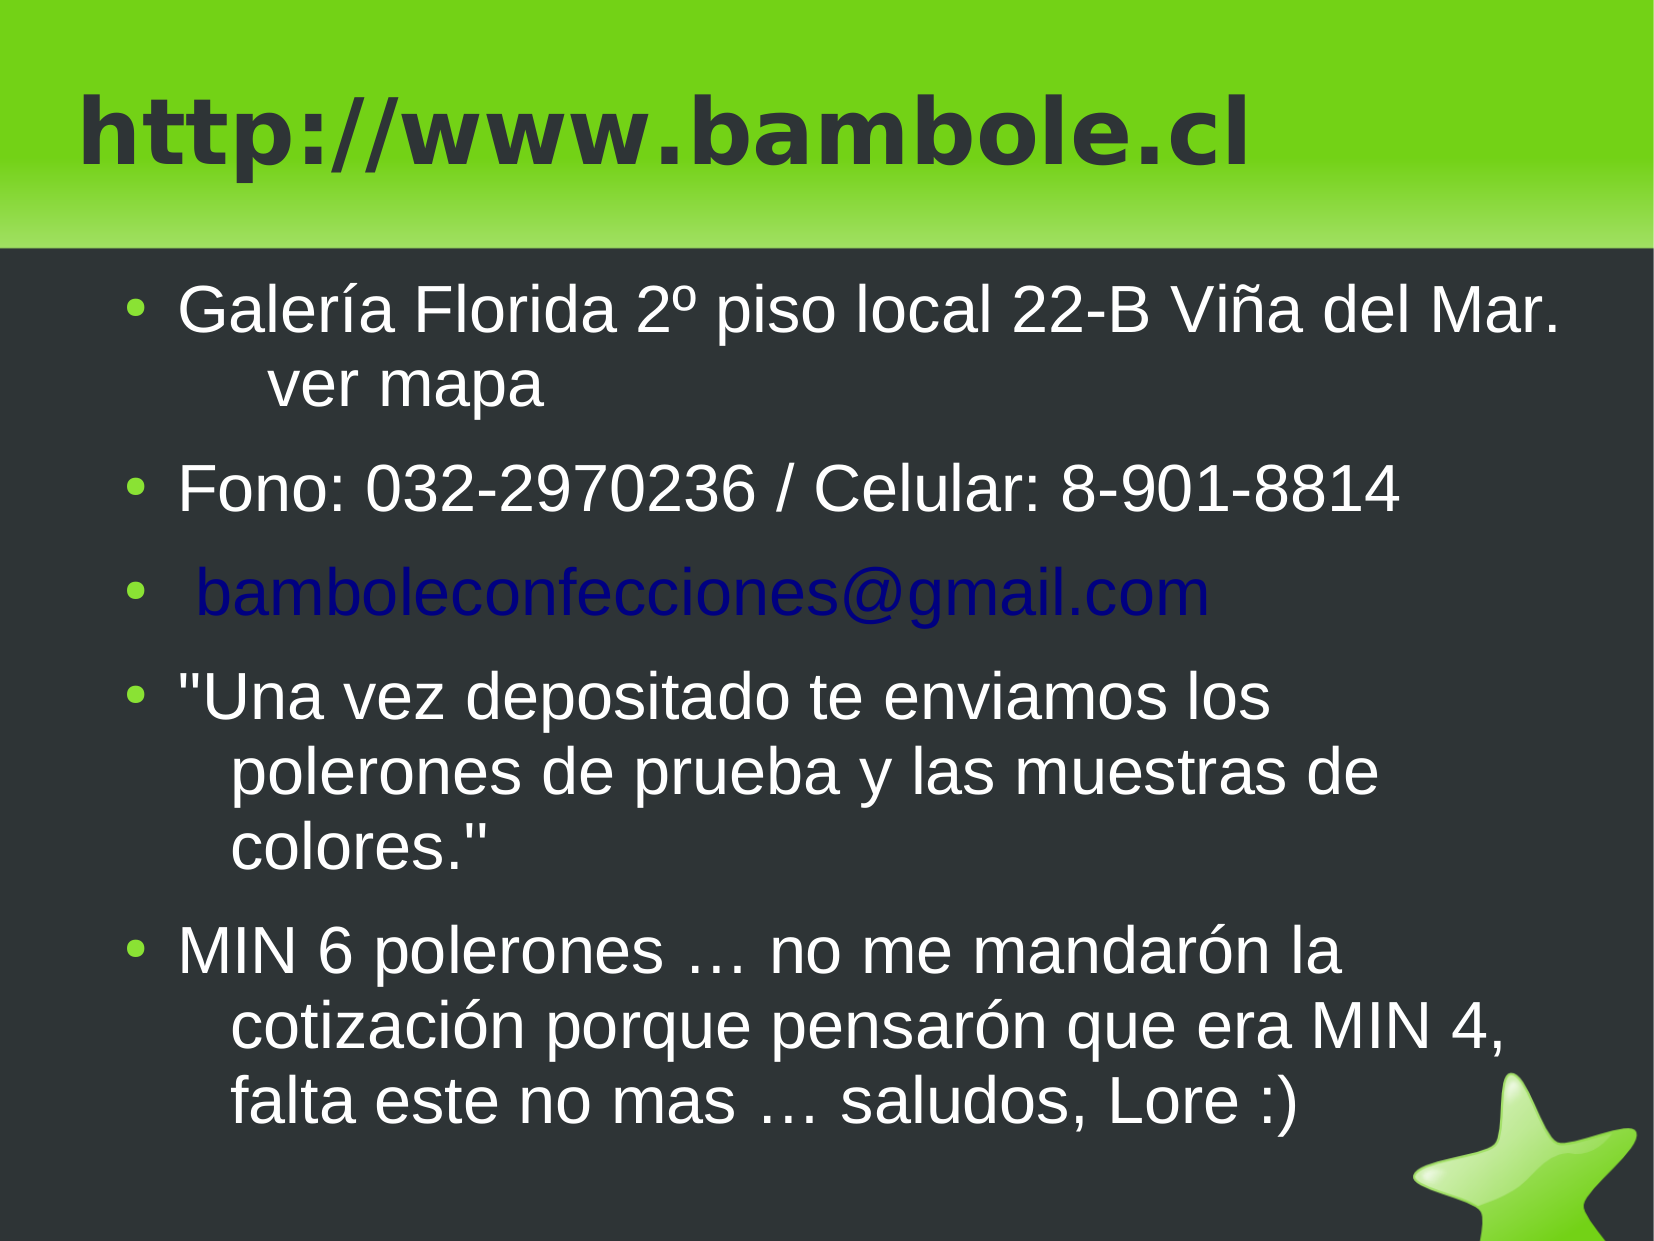

# http://www.bambole.cl
Galería Florida 2º piso local 22-B Viña del Mar. ver mapa
Fono: 032-2970236 / Celular: 8-901-8814
 bamboleconfecciones@gmail.com
''Una vez depositado te enviamos los polerones de prueba y las muestras de colores.''
MIN 6 polerones … no me mandarón la cotización porque pensarón que era MIN 4, falta este no mas … saludos, Lore :)